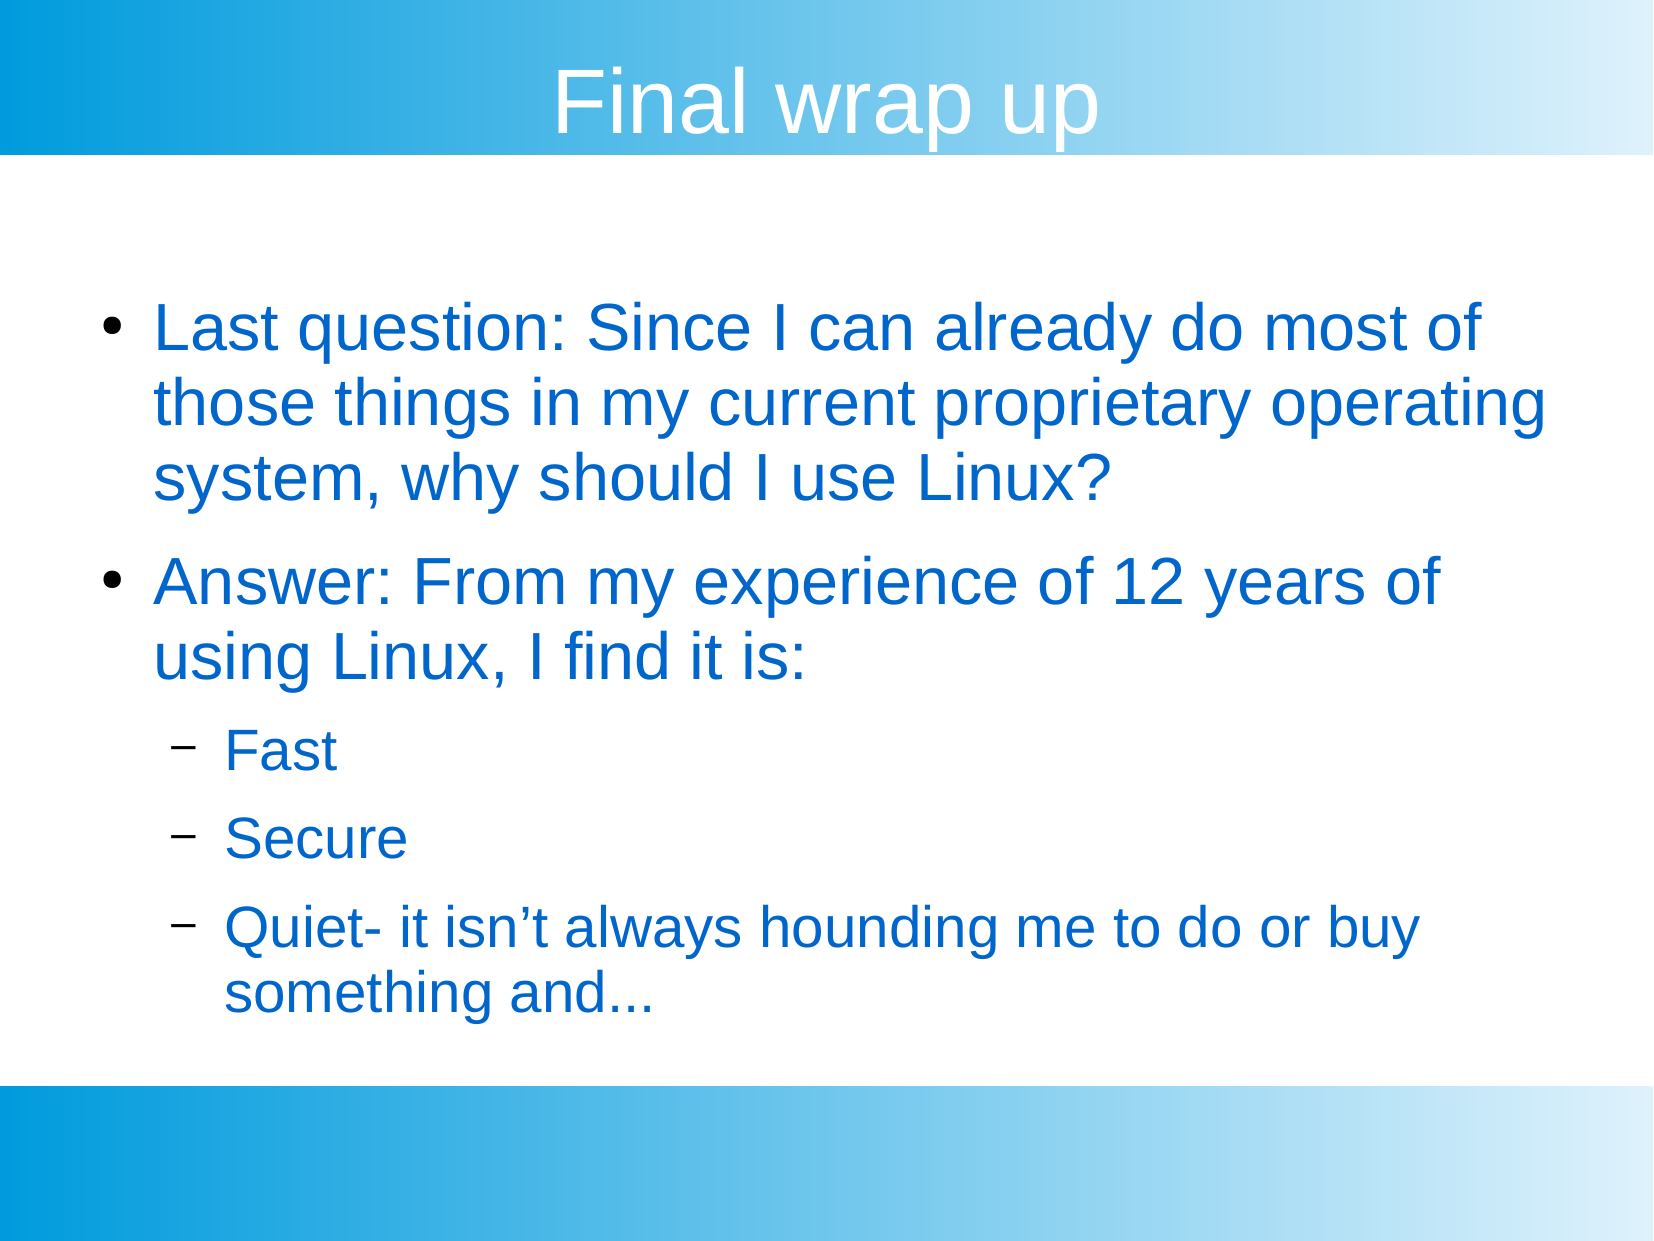

# Final wrap up
Last question: Since I can already do most of those things in my current proprietary operating system, why should I use Linux?
Answer: From my experience of 12 years of using Linux, I find it is:
Fast
Secure
Quiet- it isn’t always hounding me to do or buy something and...